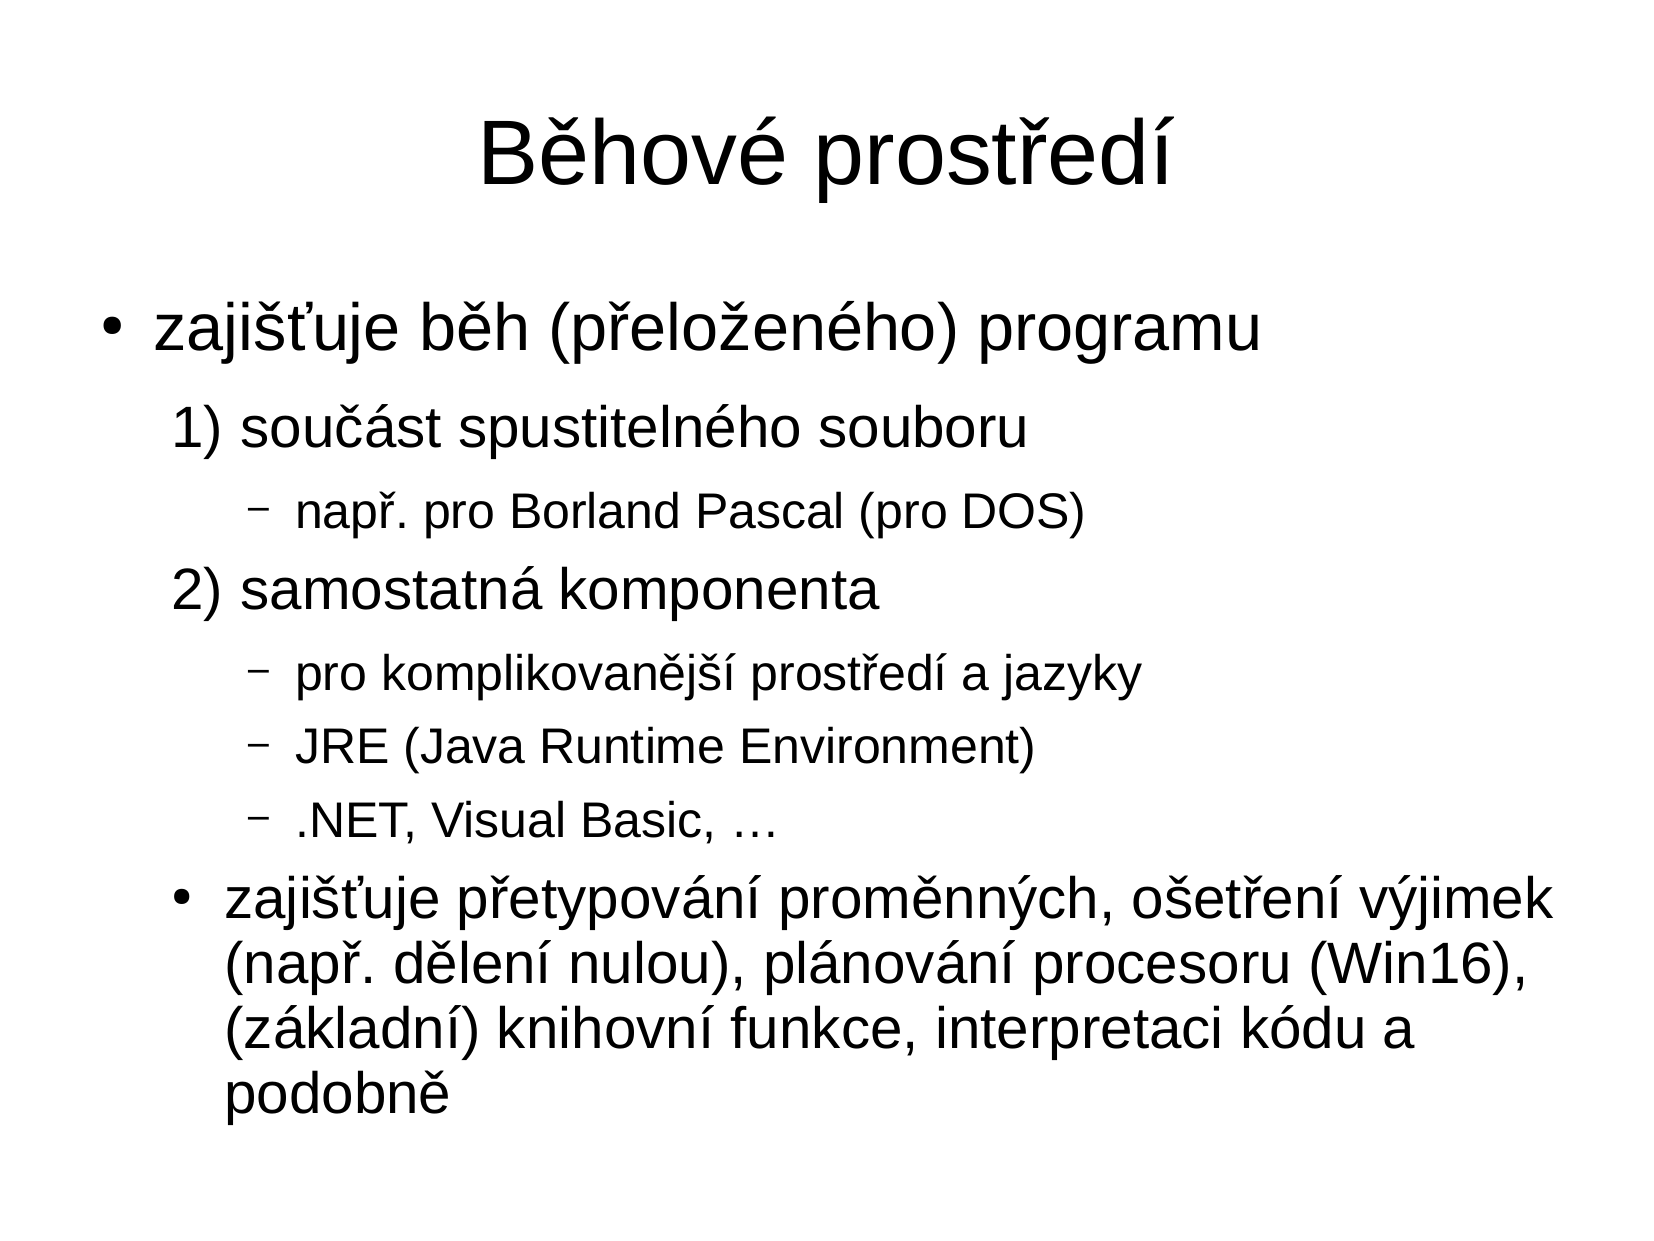

# Běhové prostředí
zajišťuje běh (přeloženého) programu
 součást spustitelného souboru
např. pro Borland Pascal (pro DOS)
 samostatná komponenta
pro komplikovanější prostředí a jazyky
JRE (Java Runtime Environment)
.NET, Visual Basic, …
zajišťuje přetypování proměnných, ošetření výjimek (např. dělení nulou), plánování procesoru (Win16), (základní) knihovní funkce, interpretaci kódu a podobně